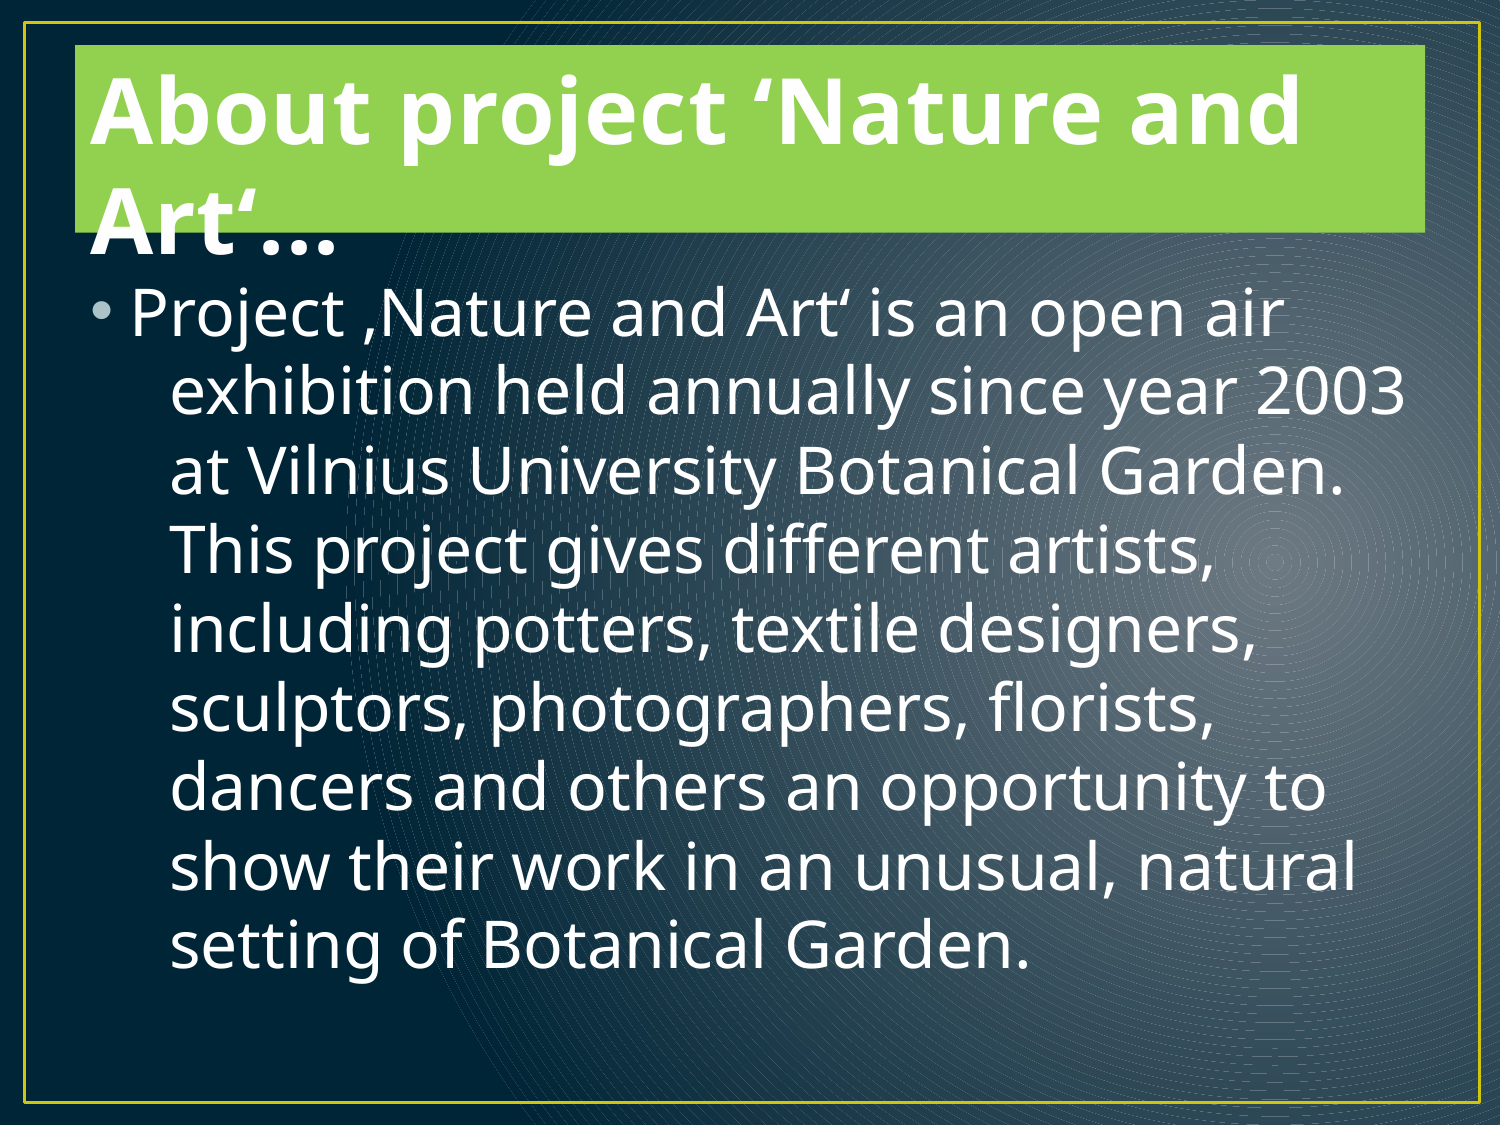

# About project ‘Nature and Art‘...
Project ‚Nature and Art‘ is an open air exhibition held annually since year 2003 at Vilnius University Botanical Garden. This project gives different artists, including potters, textile designers, sculptors, photographers, florists, dancers and others an opportunity to show their work in an unusual, natural setting of Botanical Garden.